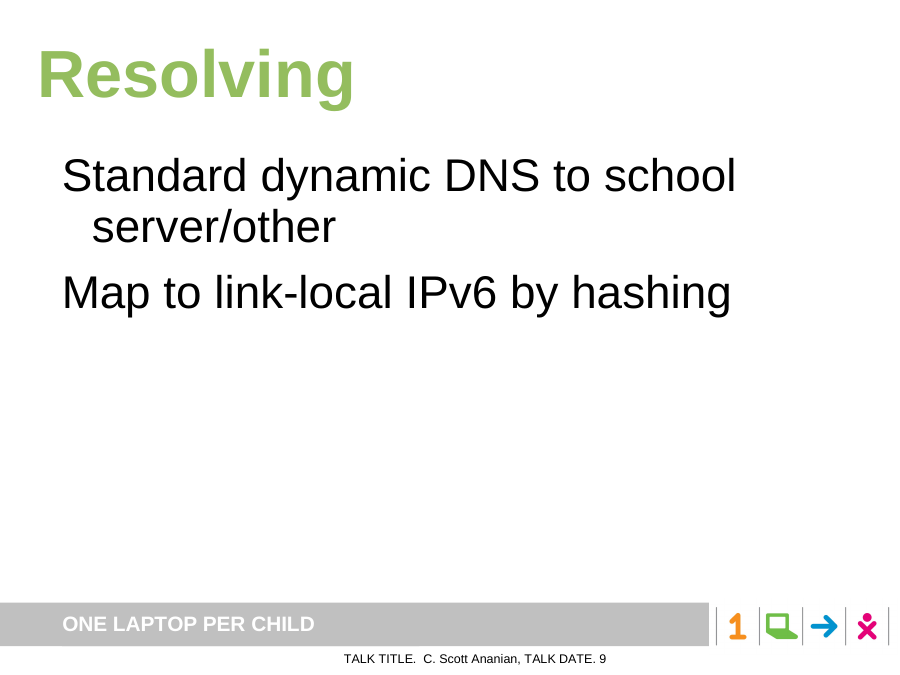

# Resolving
Standard dynamic DNS to school server/other
Map to link-local IPv6 by hashing